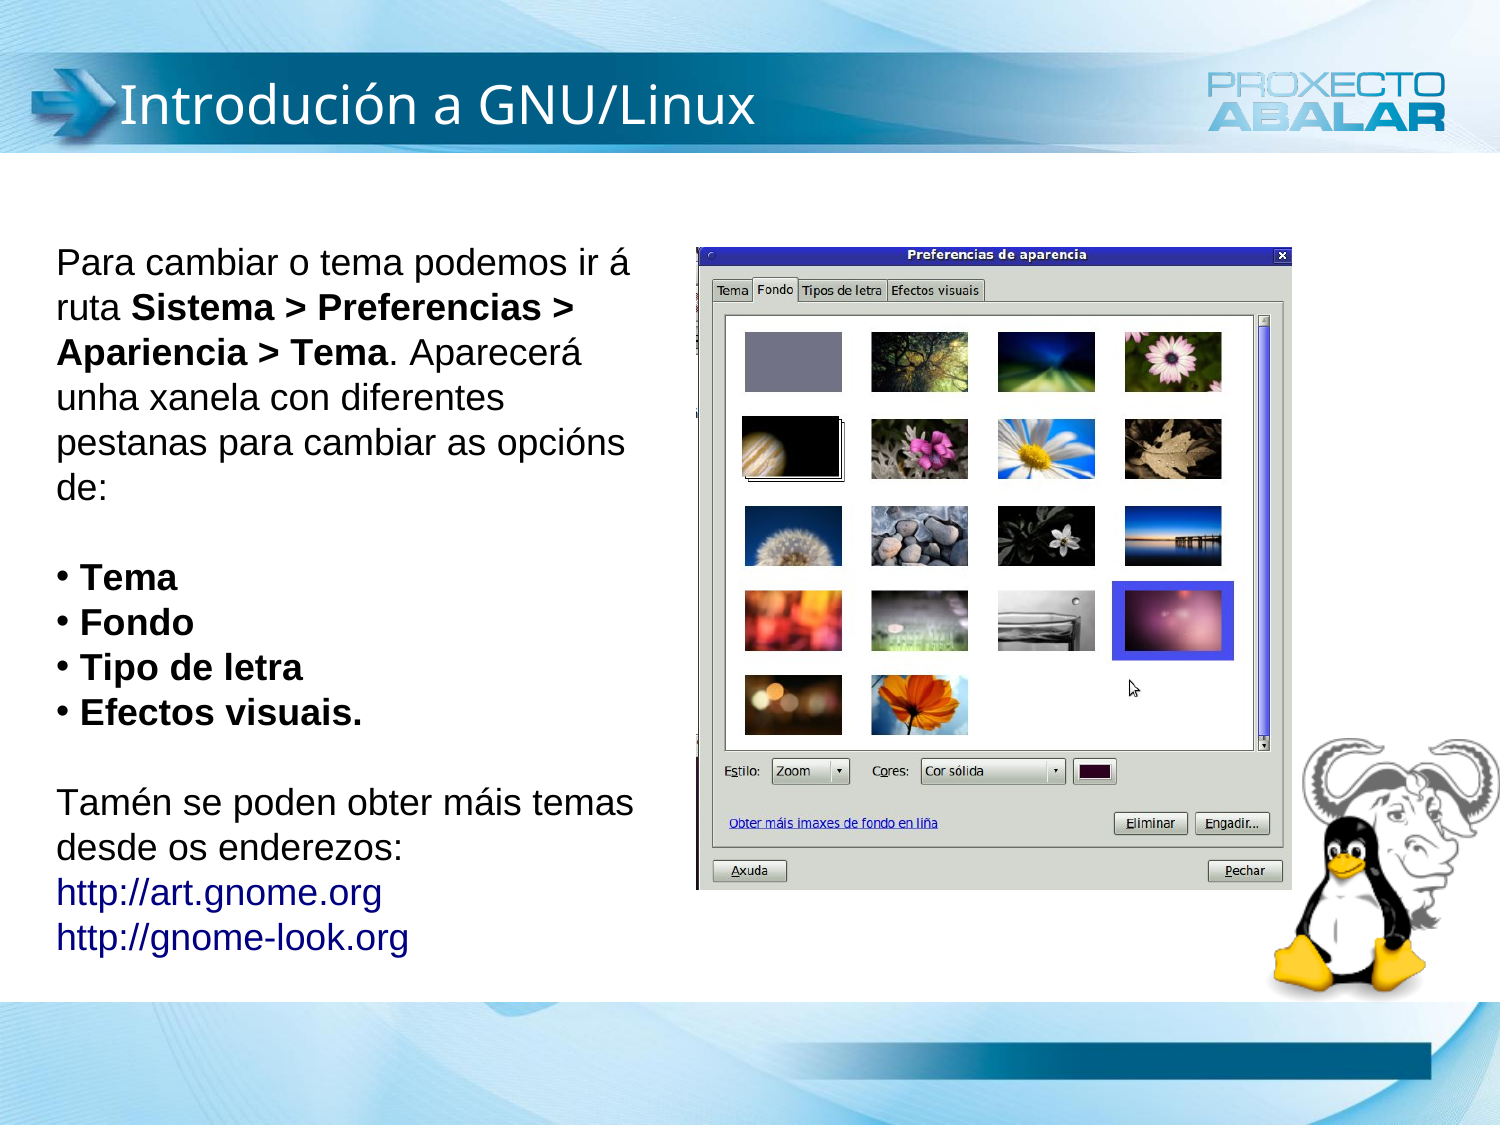

Introdución a GNU/Linux
Para cambiar o tema podemos ir á ruta Sistema > Preferencias > Apariencia > Tema. Aparecerá unha xanela con diferentes pestanas para cambiar as opcións de:
 Tema
 Fondo
 Tipo de letra
 Efectos visuais.
Tamén se poden obter máis temas desde os enderezos:
http://art.gnome.org
http://gnome-look.org